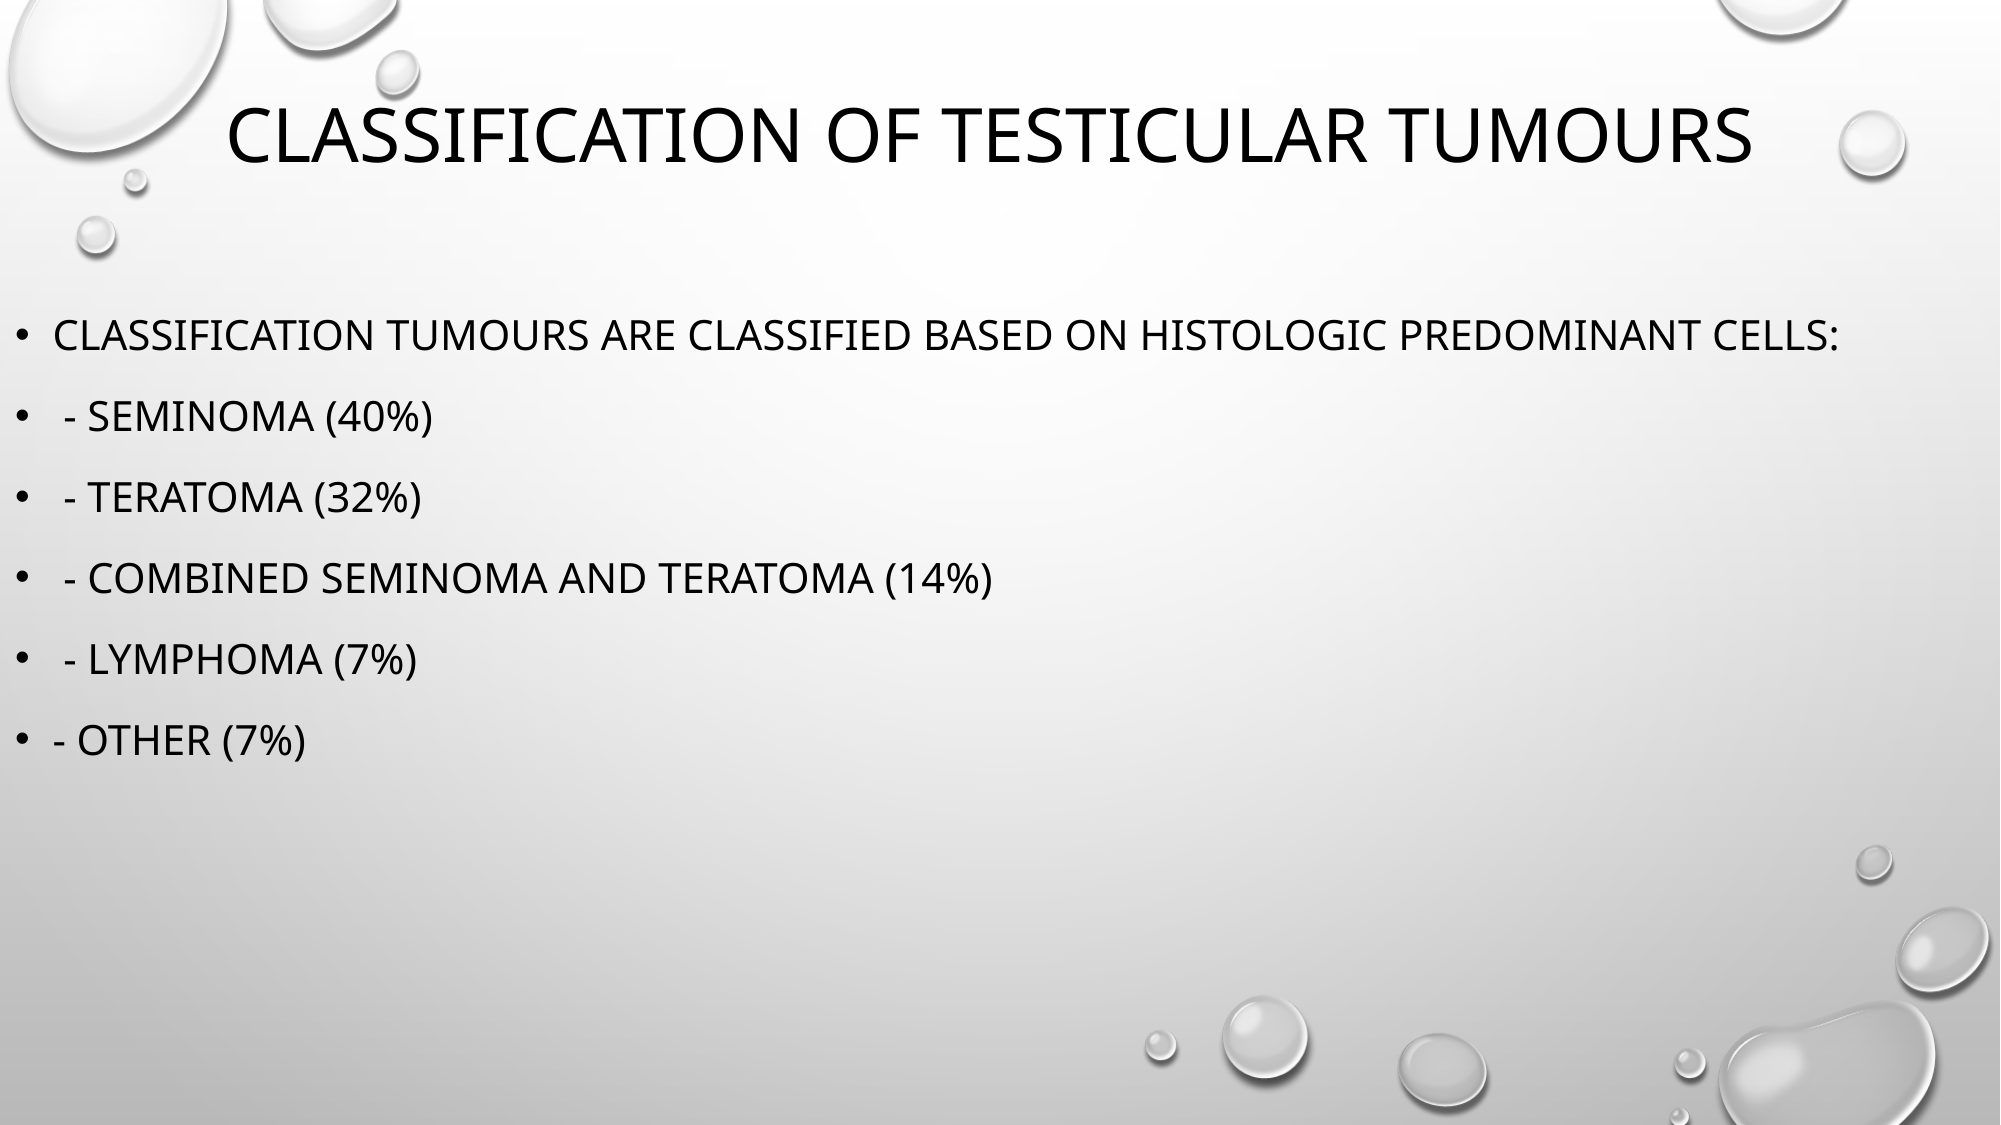

# Classification OF TESTICULAR TUMOURS
Classification Tumours are classified based on Histologic predominant cells:
 - Seminoma (40%)
 - Teratoma (32%)
 - Combined seminoma and teratoma (14%)
 - Lymphoma (7%)
- Other (7%)